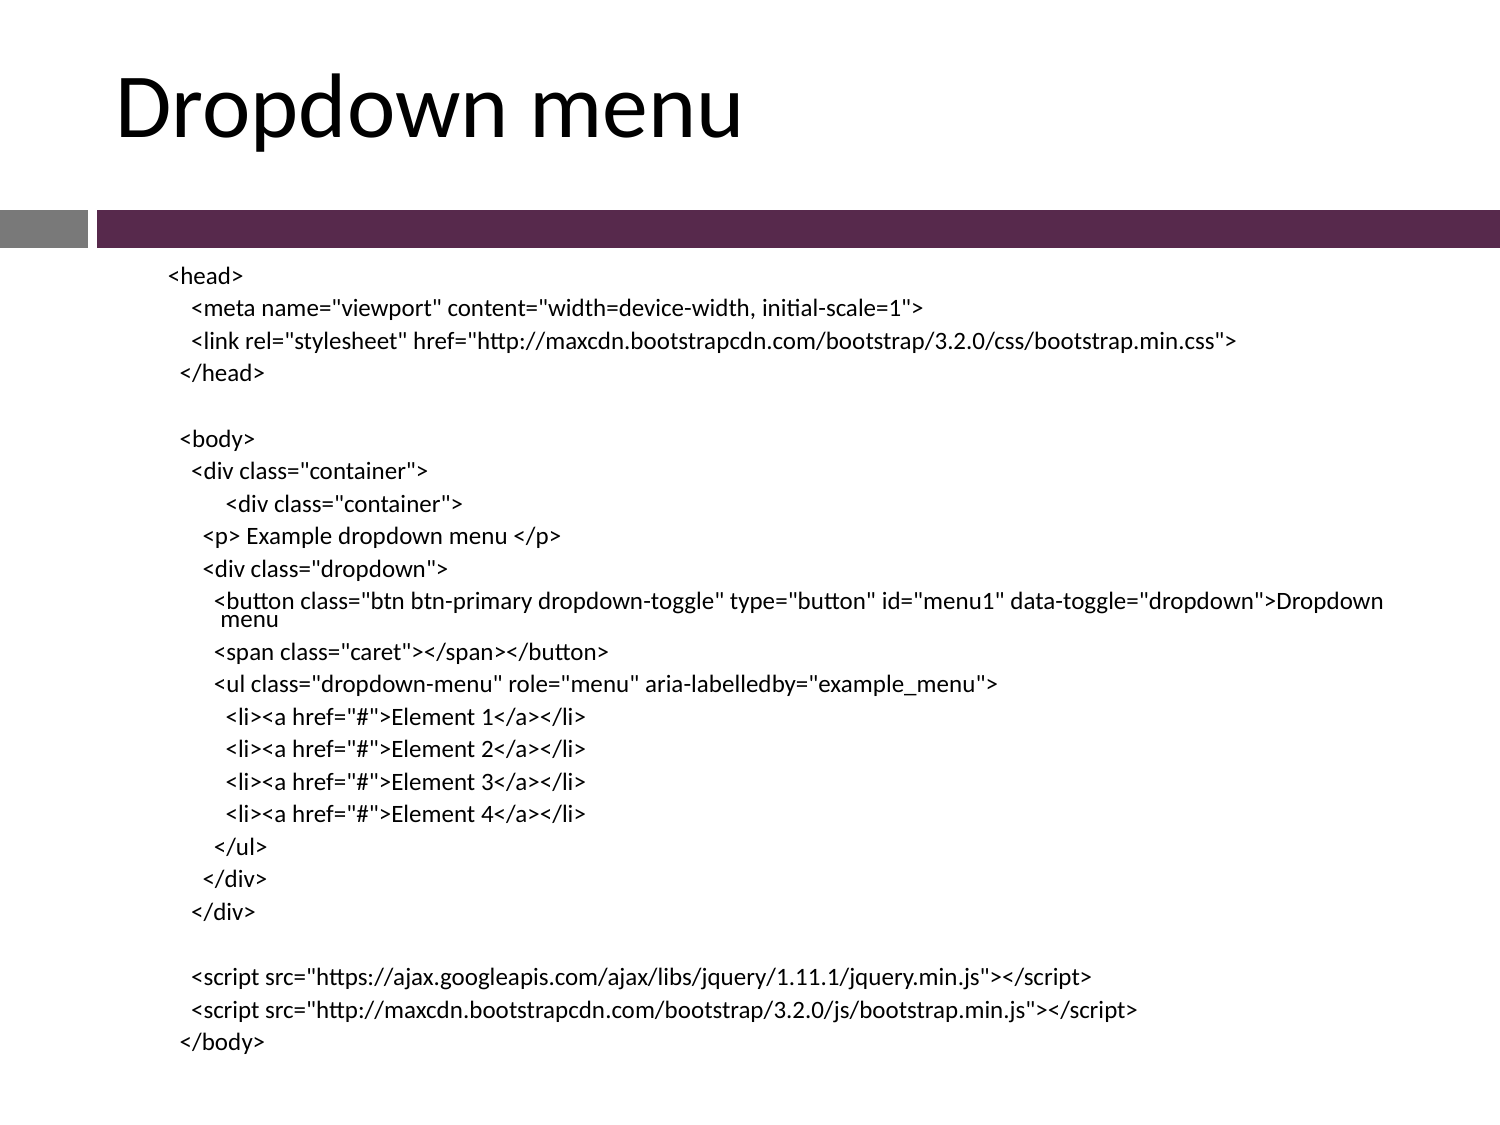

# Dropdown menu
<head>
 <meta name="viewport" content="width=device-width, initial-scale=1">
 <link rel="stylesheet" href="http://maxcdn.bootstrapcdn.com/bootstrap/3.2.0/css/bootstrap.min.css">
 </head>
 <body>
 <div class="container">
 <div class="container">
 <p> Example dropdown menu </p>
 <div class="dropdown">
 <button class="btn btn-primary dropdown-toggle" type="button" id="menu1" data-toggle="dropdown">Dropdown menu
 <span class="caret"></span></button>
 <ul class="dropdown-menu" role="menu" aria-labelledby="example_menu">
 <li><a href="#">Element 1</a></li>
 <li><a href="#">Element 2</a></li>
 <li><a href="#">Element 3</a></li>
 <li><a href="#">Element 4</a></li>
 </ul>
 </div>
 </div>
 <script src="https://ajax.googleapis.com/ajax/libs/jquery/1.11.1/jquery.min.js"></script>
 <script src="http://maxcdn.bootstrapcdn.com/bootstrap/3.2.0/js/bootstrap.min.js"></script>
 </body>